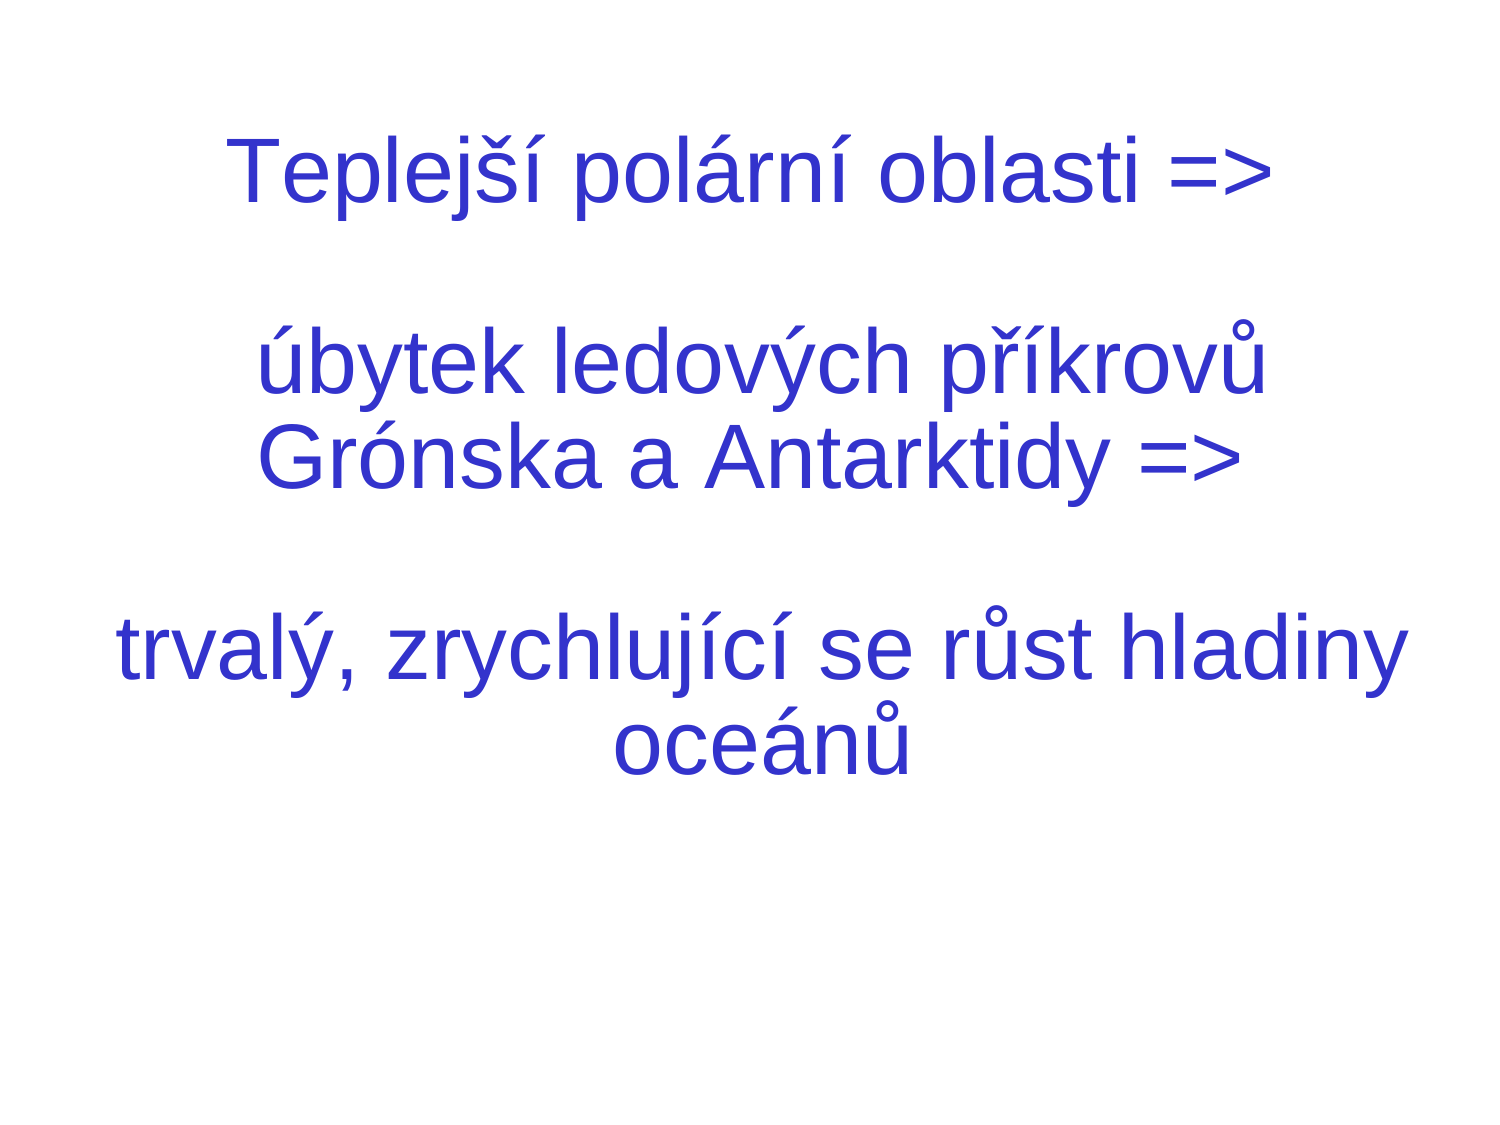

# Teplejší polární oblasti => úbytek ledových příkrovů Grónska a Antarktidy => trvalý, zrychlující se růst hladiny oceánů